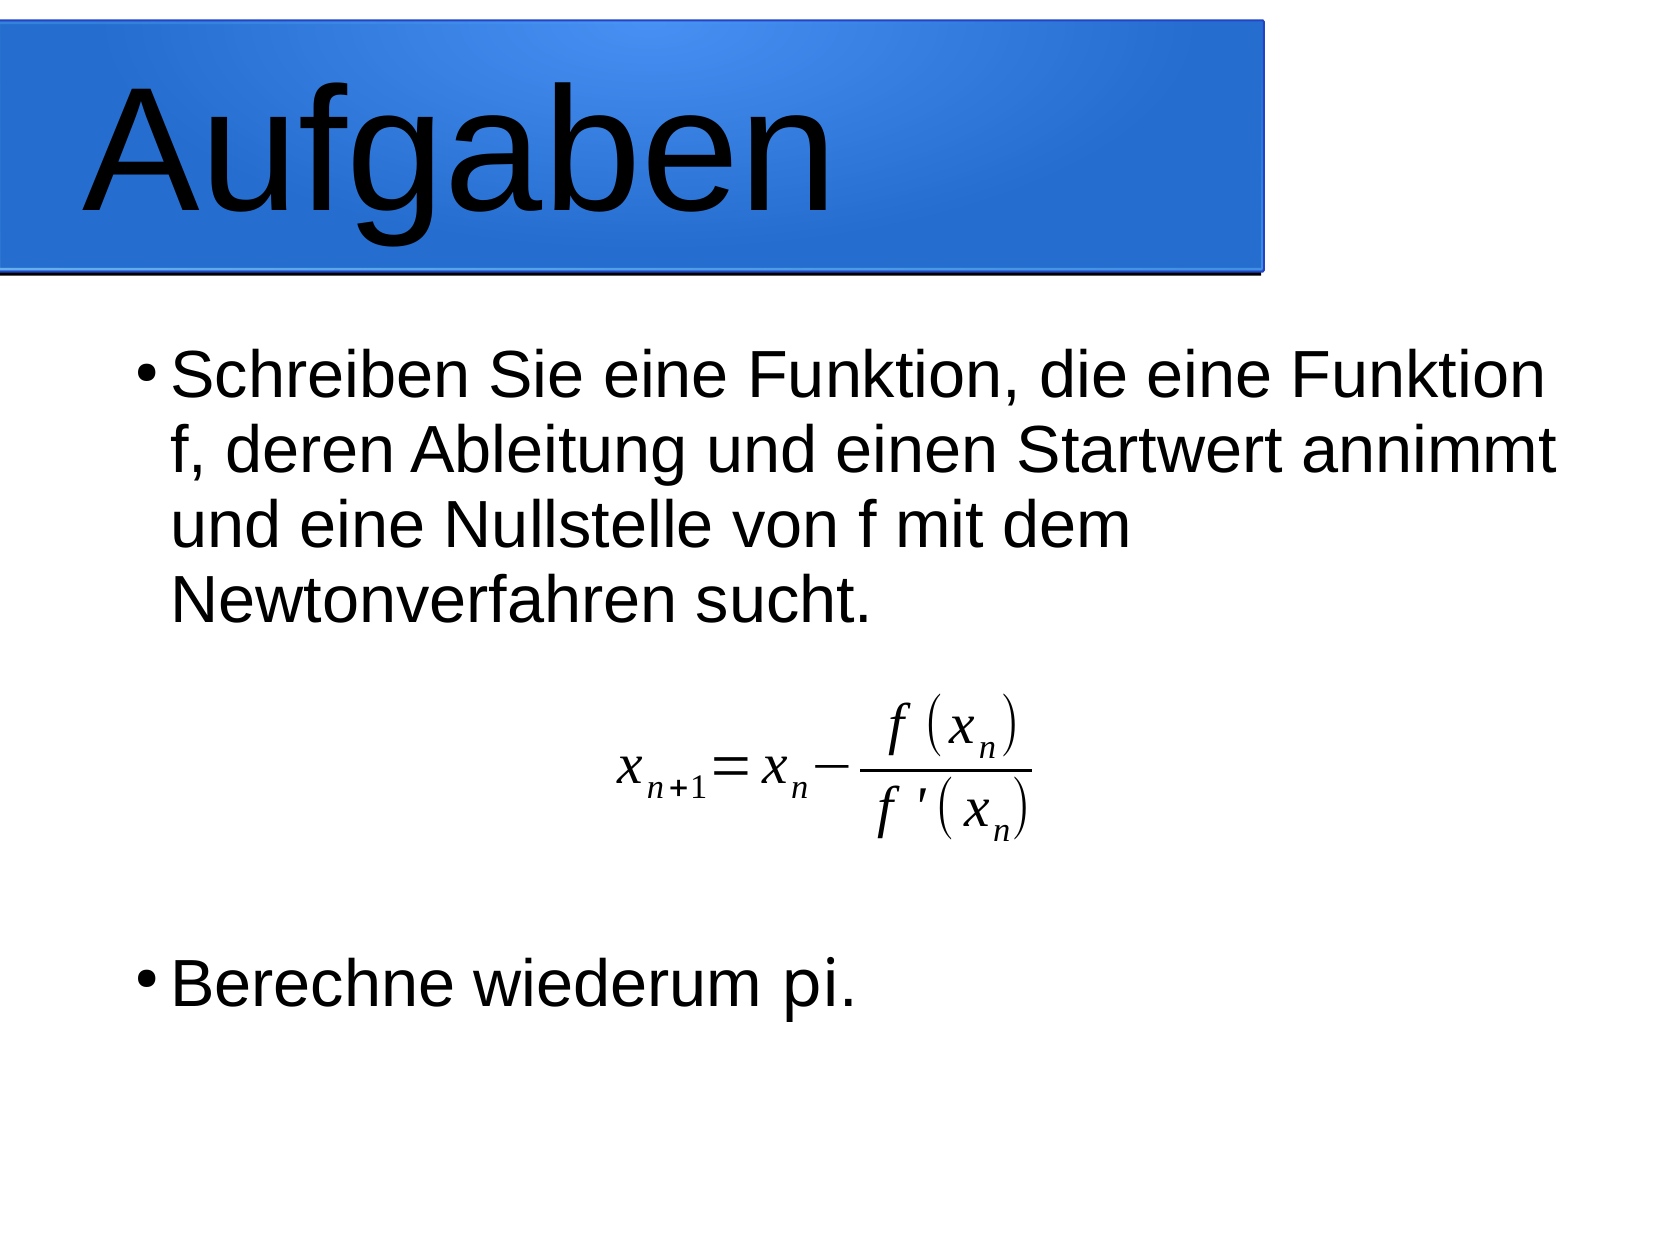

# Aufgaben
Schreiben Sie eine Funktion, die eine Funktion f, deren Ableitung und einen Startwert annimmt und eine Nullstelle von f mit dem Newtonverfahren sucht.
Berechne wiederum pi.